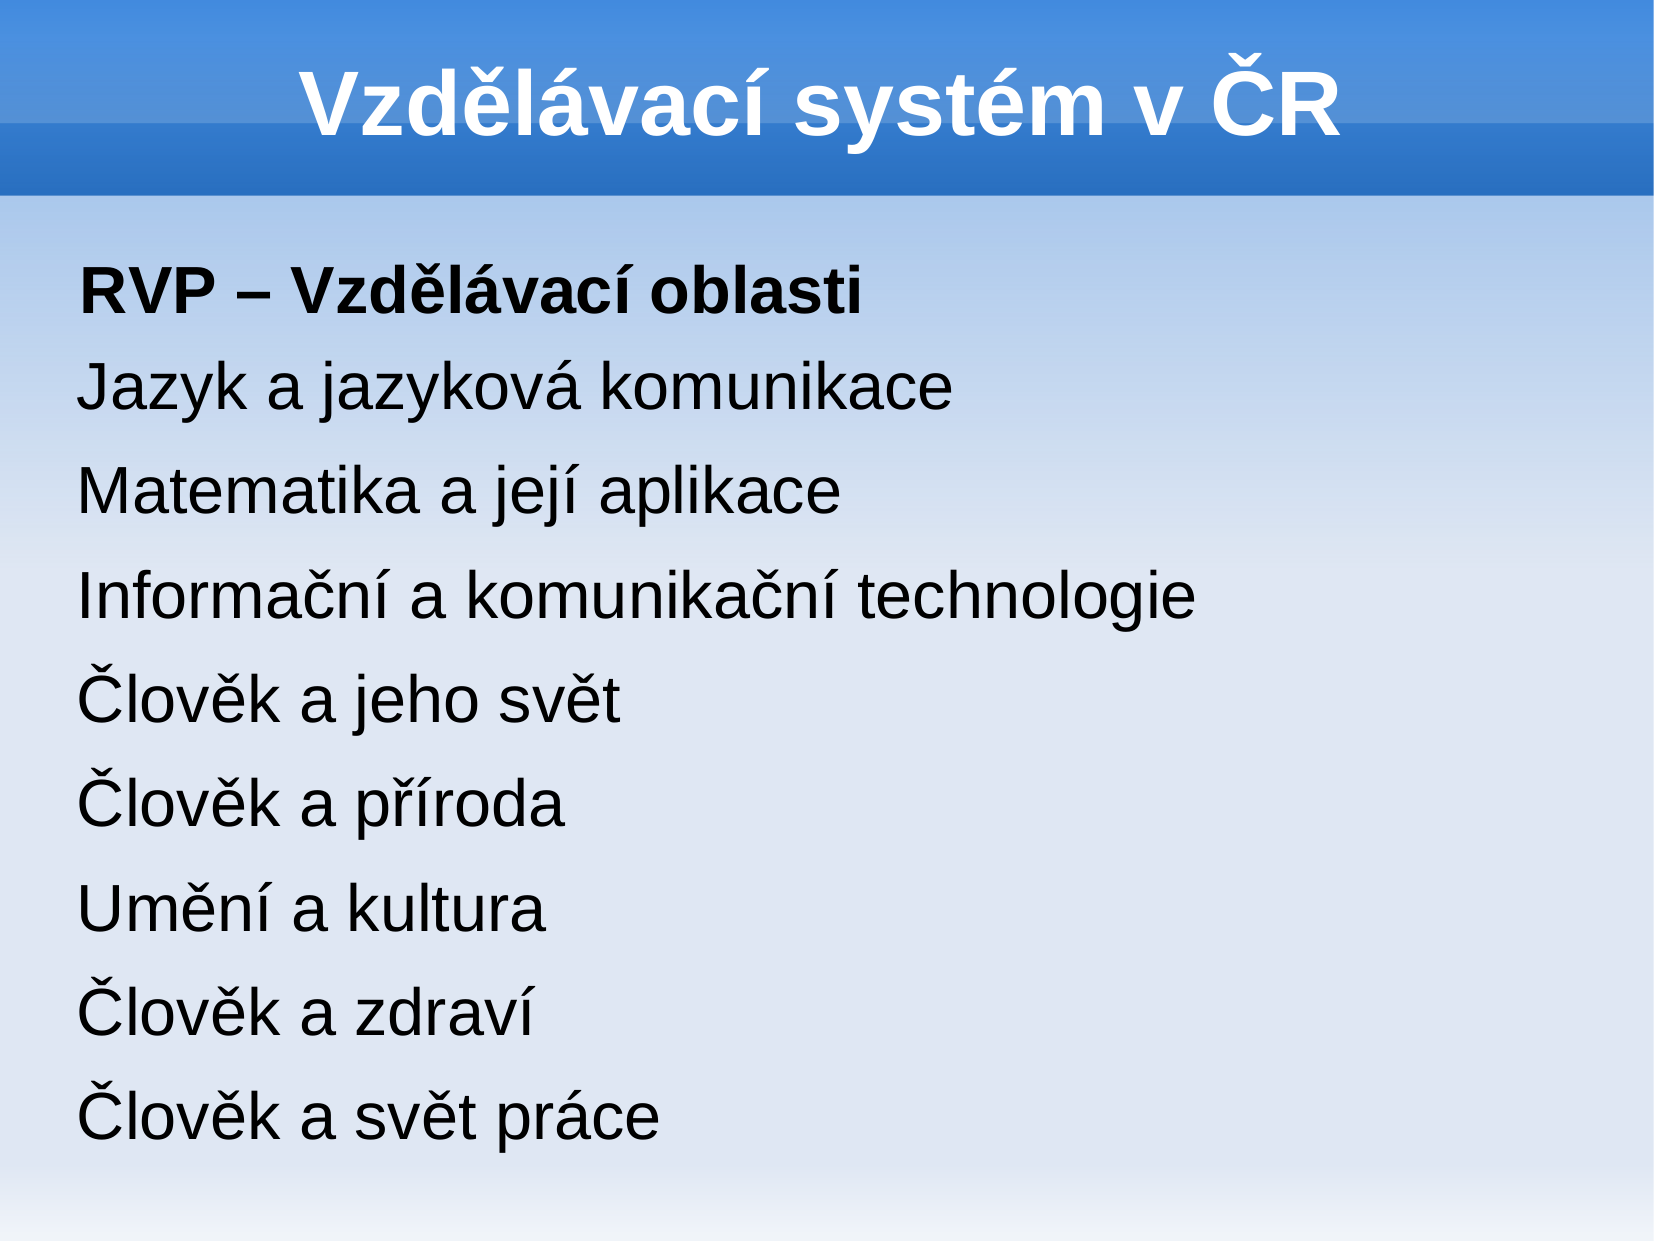

# Vzdělávací systém v ČR
RVP – Vzdělávací oblasti
Jazyk a jazyková komunikace
Matematika a její aplikace
Informační a komunikační technologie
Člověk a jeho svět
Člověk a příroda
Umění a kultura
Člověk a zdraví
Člověk a svět práce